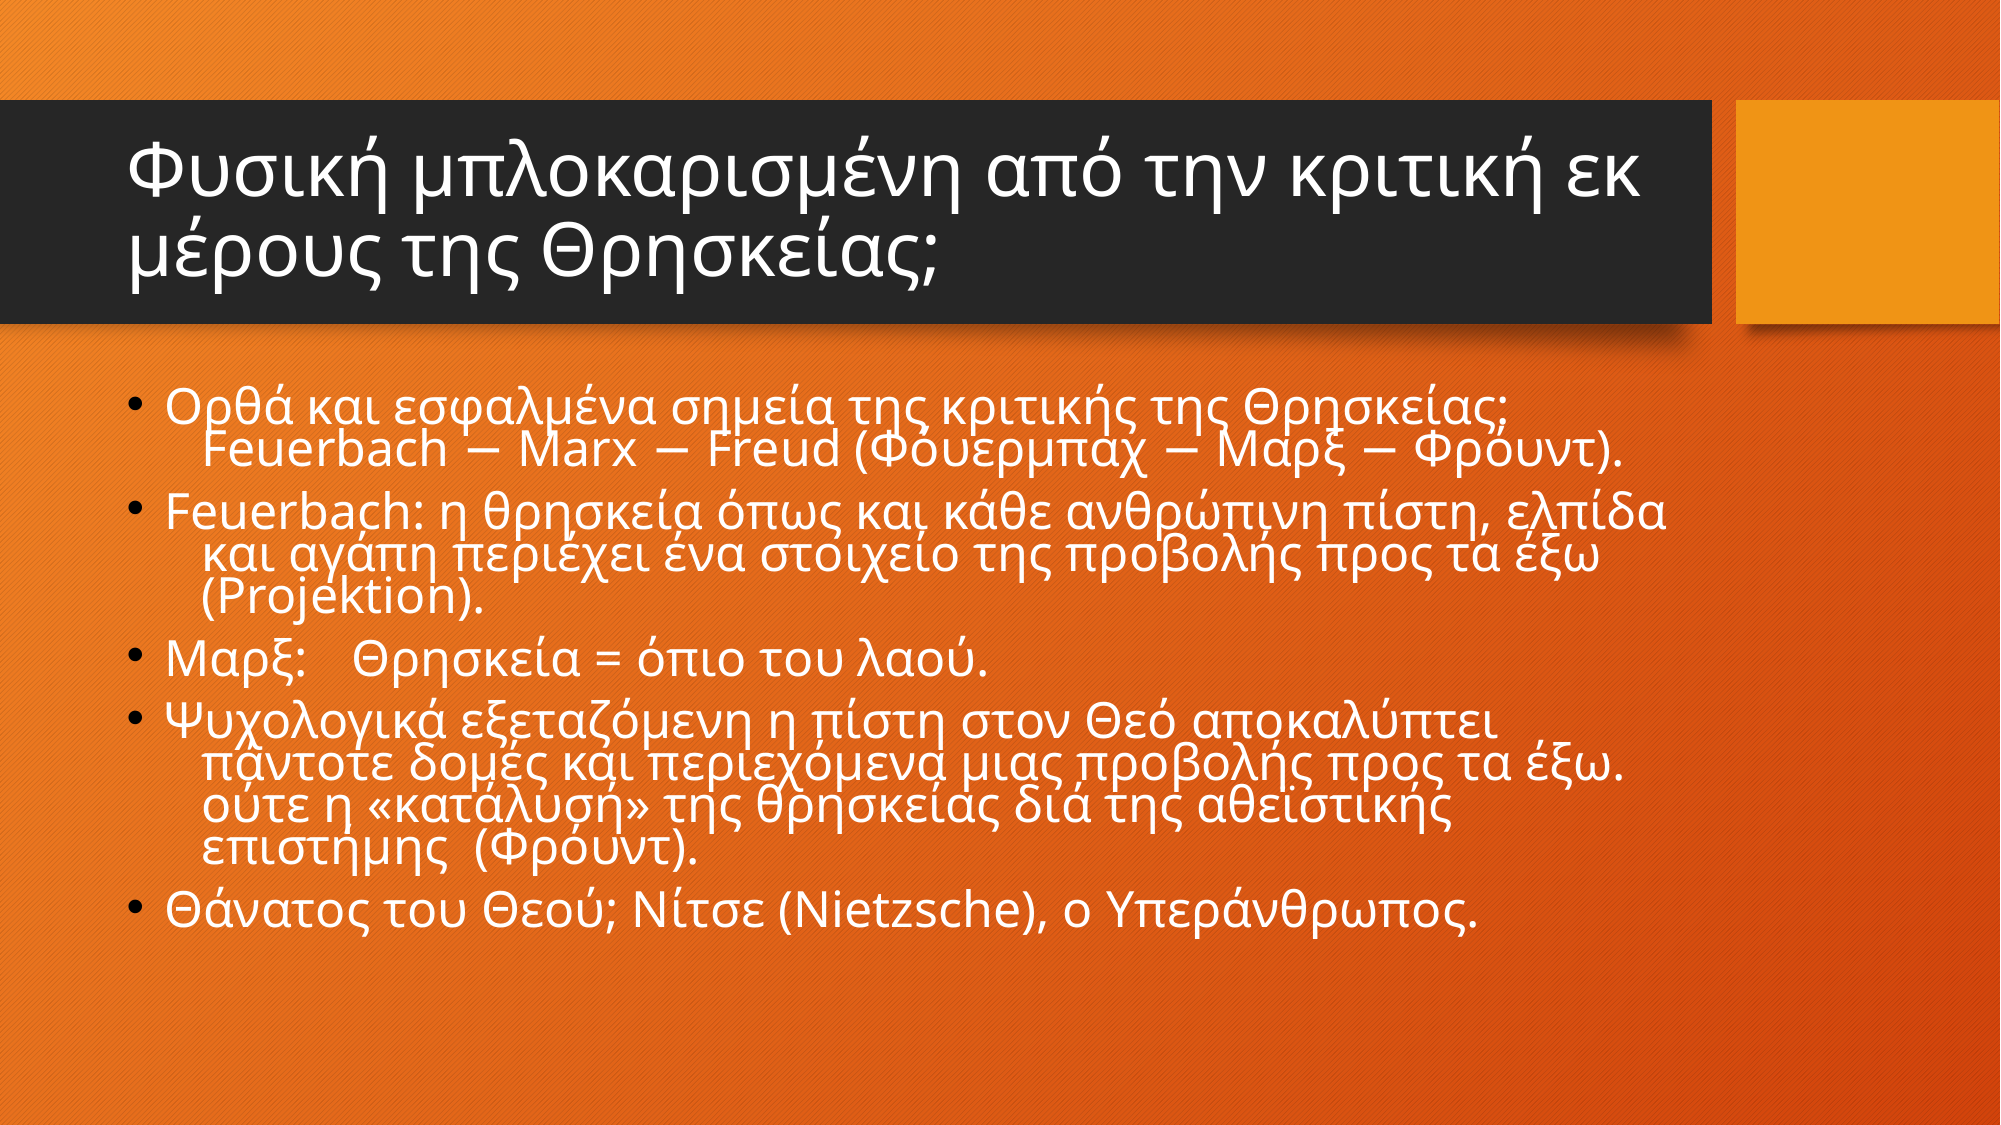

# Φυσική μπλοκαρισμένη από την κριτική εκ μέρους της Θρησκείας;
Ορθά και εσφαλμένα σημεία της κριτικής της Θρησκείας: Feuerbach − Marx − Freud (Φόυερμπαχ − Μαρξ − Φρόυντ).
Feuerbach: η θρησκεία όπως και κάθε ανθρώπινη πίστη, ελπίδα και αγάπη περιέχει ένα στοιχείο της προβολής προς τα έξω (Projektion).
Μαρξ: 	Θρησκεία = όπιο του λαού.
Ψυχολογικά εξεταζόμενη η πίστη στον Θεό αποκαλύπτει πάντοτε δομές και περιεχόμενα μιας προβολής προς τα έξω. ούτε η «κατάλυσή» της θρησκείας διά της αθεϊστικής επιστήμης (Φρόυντ).
Θάνατος του Θεού; Νίτσε (Nietzsche), ο Υπεράνθρωπος.